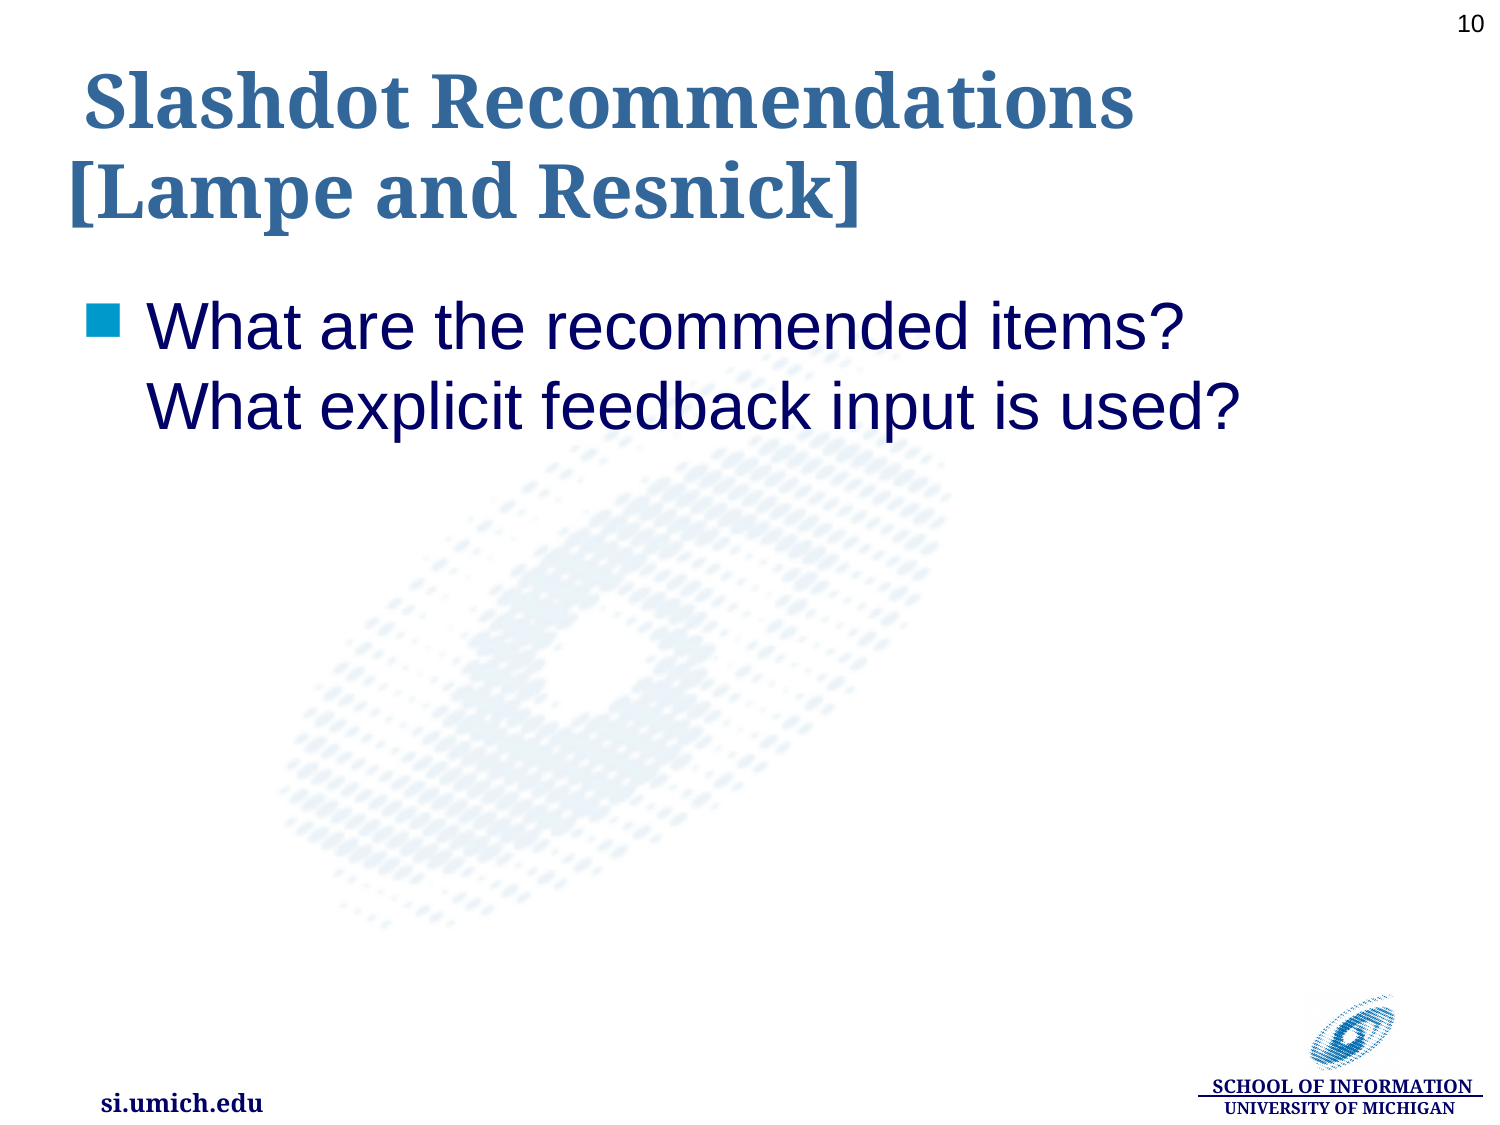

# Slashdot Recommendations [Lampe and Resnick]
What are the recommended items? What explicit feedback input is used?